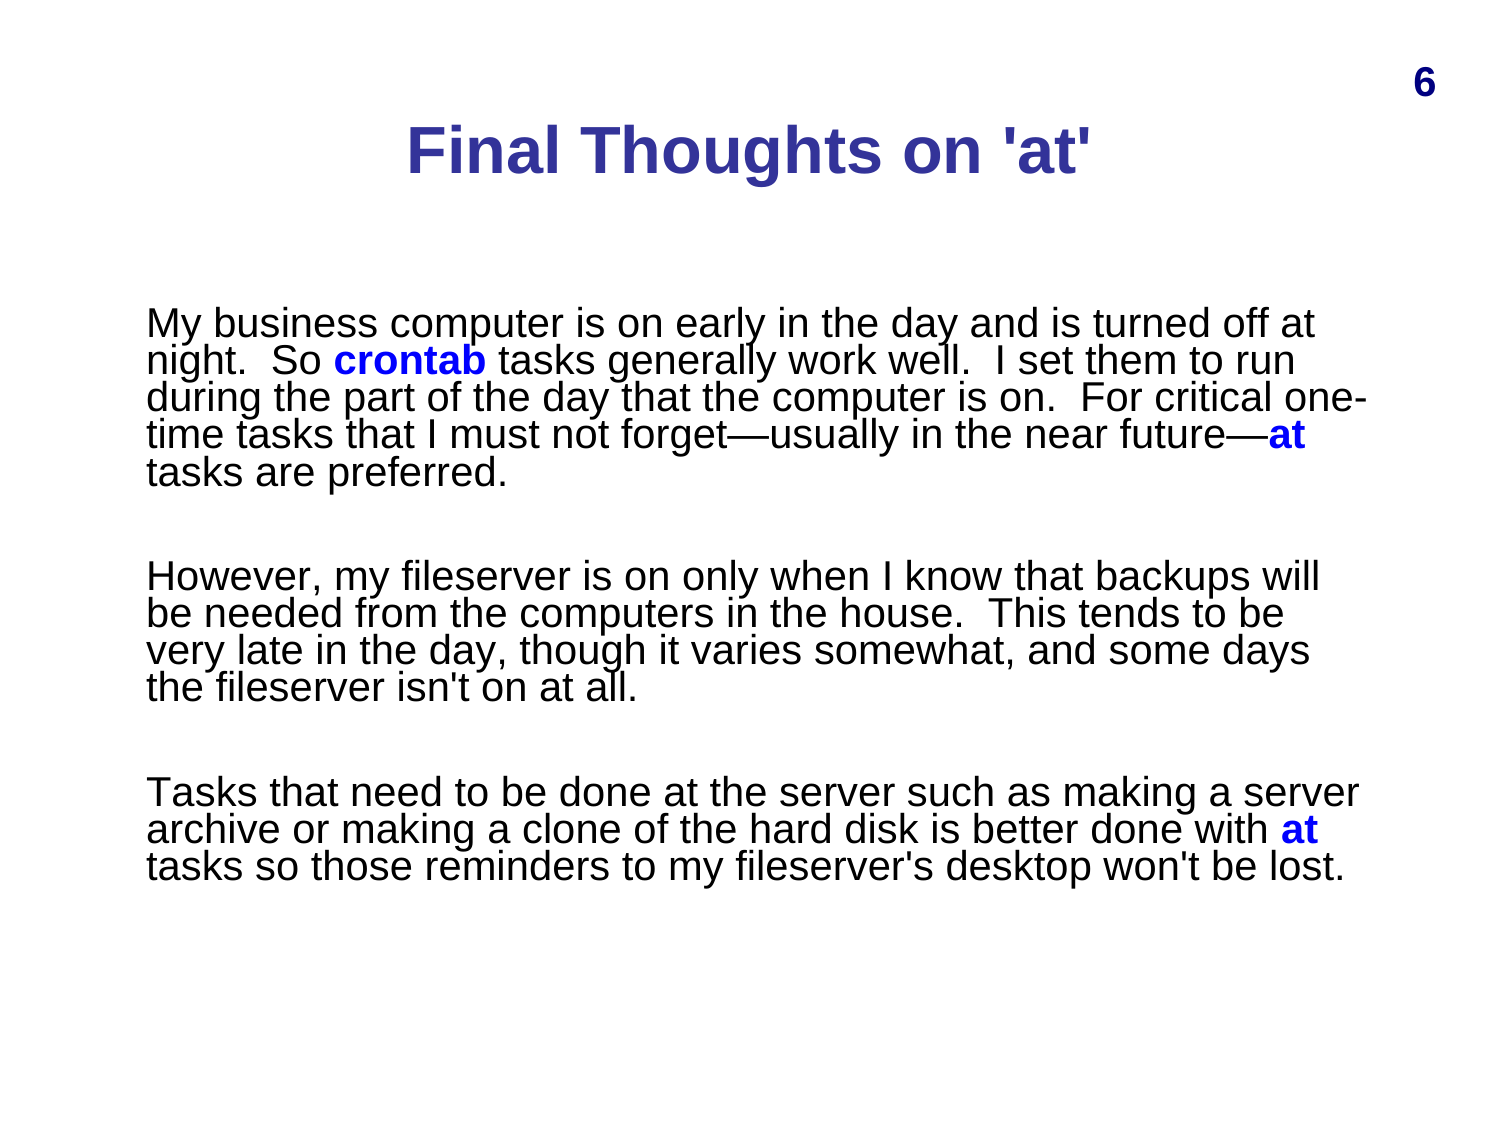

6
# Final Thoughts on 'at'
My business computer is on early in the day and is turned off at night. So crontab tasks generally work well. I set them to run during the part of the day that the computer is on. For critical one-time tasks that I must not forget—usually in the near future—at tasks are preferred.
However, my fileserver is on only when I know that backups will be needed from the computers in the house. This tends to be very late in the day, though it varies somewhat, and some days the fileserver isn't on at all.
Tasks that need to be done at the server such as making a server archive or making a clone of the hard disk is better done with at tasks so those reminders to my fileserver's desktop won't be lost.